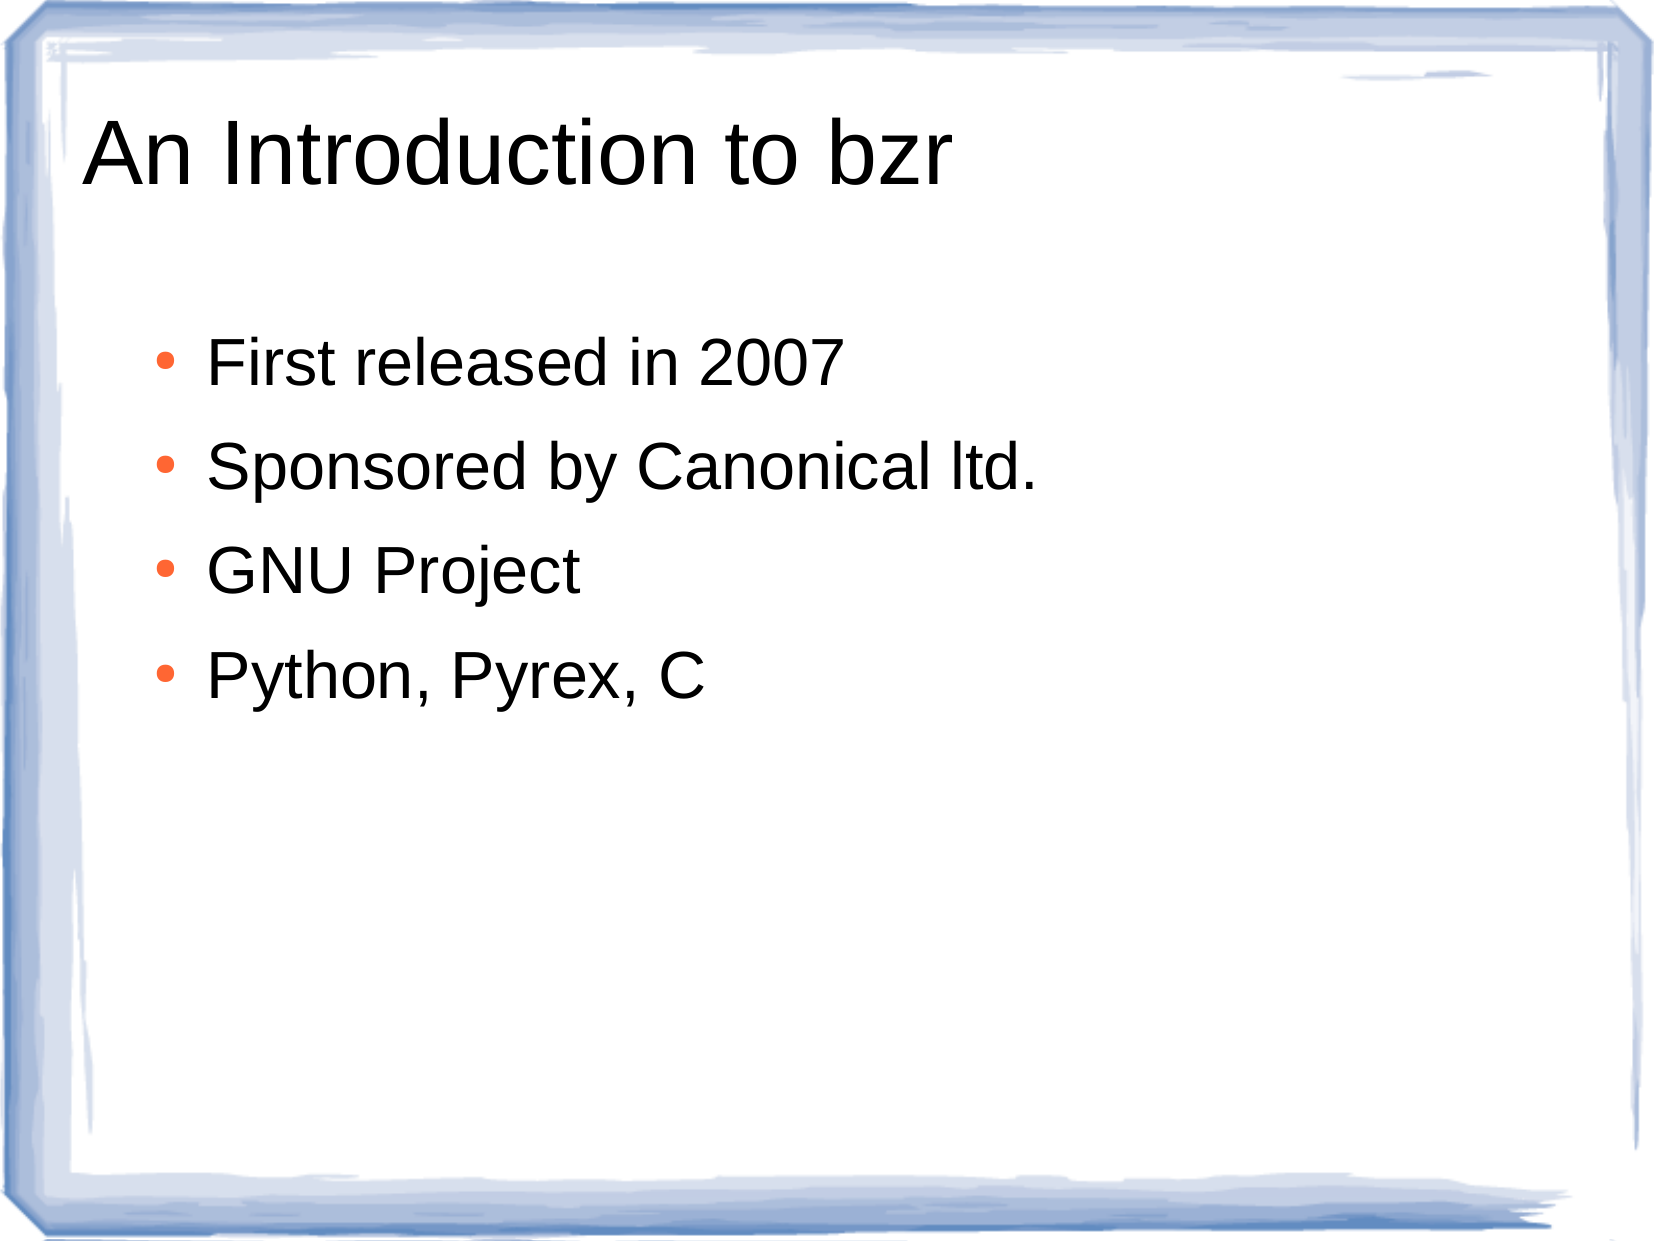

# An Introduction to bzr
First released in 2007
Sponsored by Canonical ltd.
GNU Project
Python, Pyrex, C